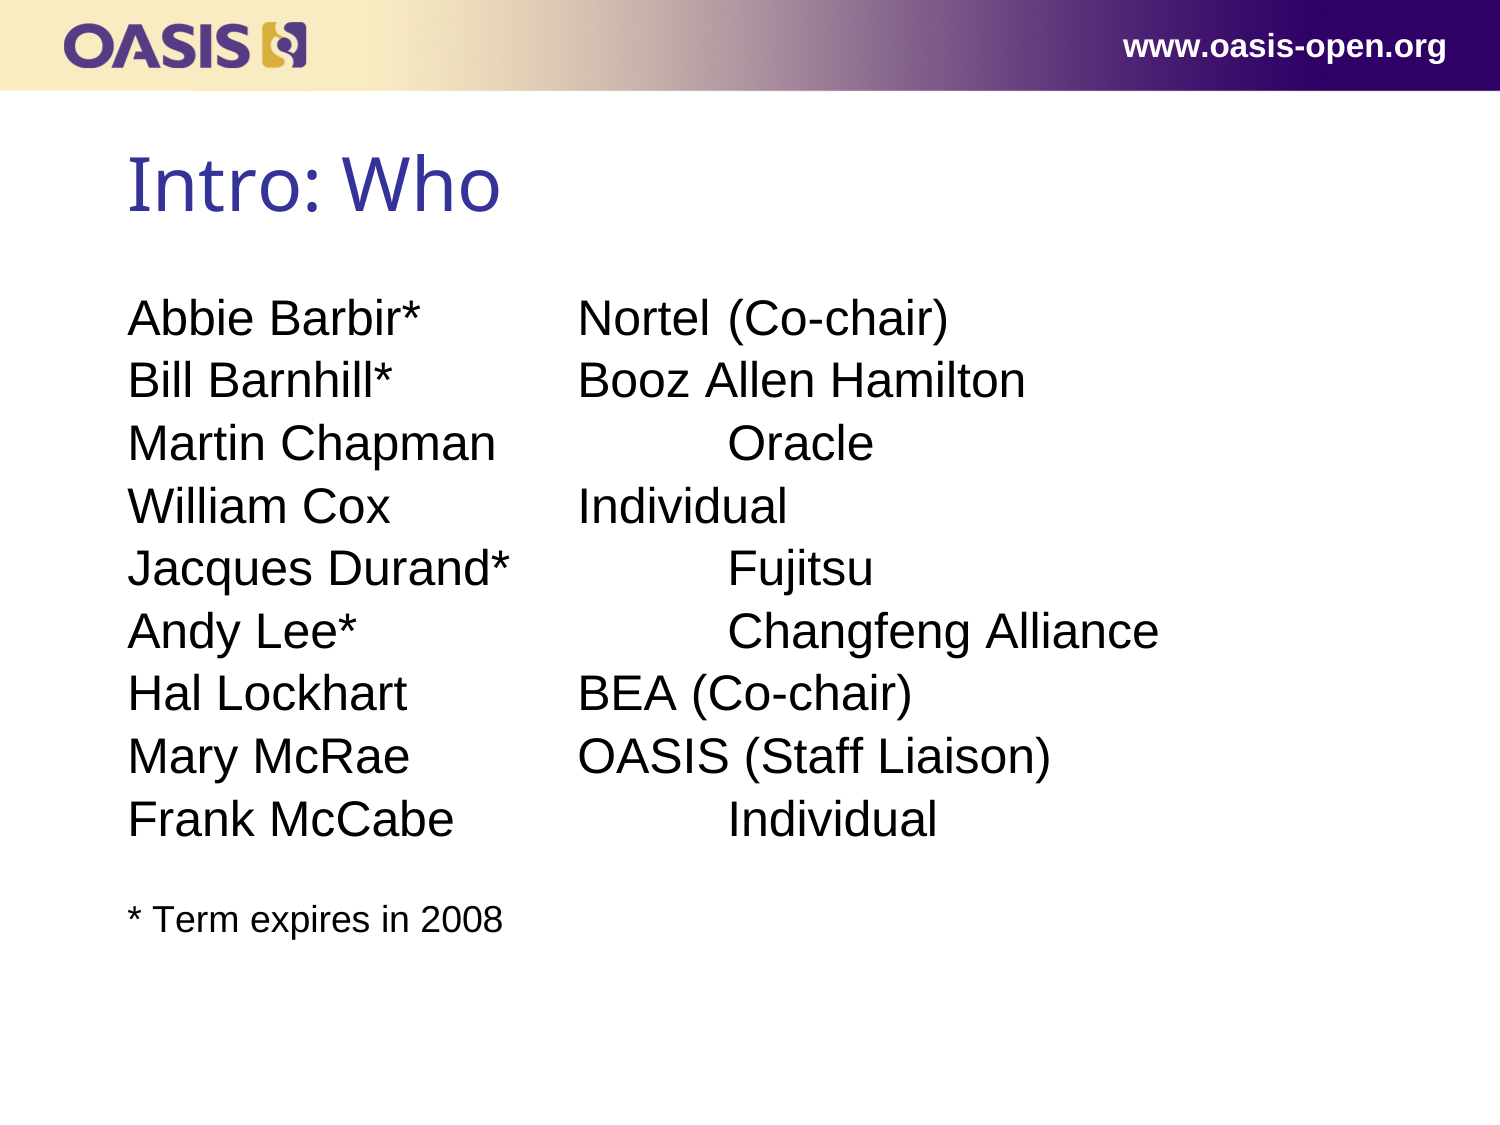

www.oasis-open.org
# Intro: Who
Abbie Barbir*		Nortel	(Co-chair)
Bill Barnhill*		Booz Allen Hamilton
Martin Chapman		Oracle
William Cox		Individual
Jacques Durand*		Fujitsu
Andy Lee*			Changfeng Alliance
Hal Lockhart		BEA (Co-chair)
Mary McRae		OASIS (Staff Liaison)
Frank McCabe		Individual
* Term expires in 2008